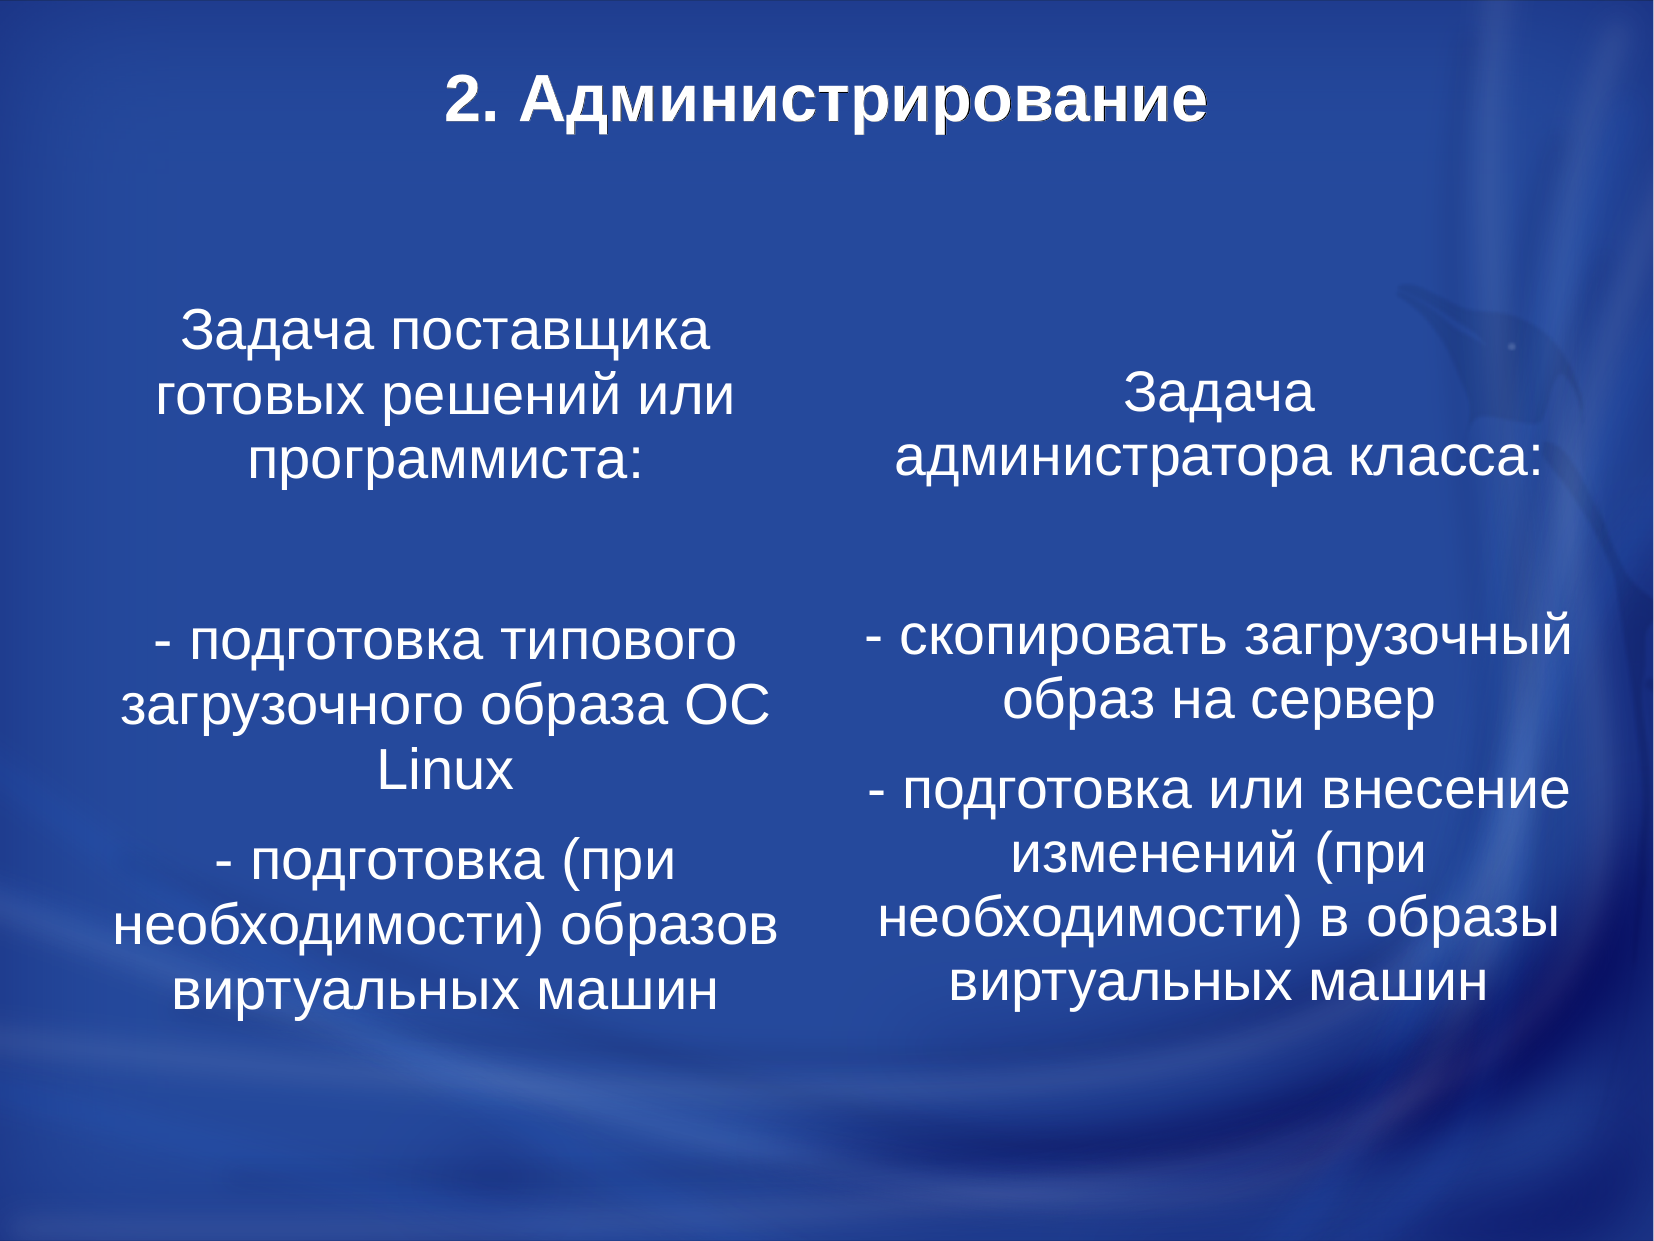

# 2. Администрирование
Задача поставщика готовых решений или программиста:
- подготовка типового загрузочного образа ОС Linux
- подготовка (при необходимости) образов виртуальных машин
Задача
администратора класса:
- скопировать загрузочный образ на сервер
- подготовка или внесение изменений (при необходимости) в образы виртуальных машин